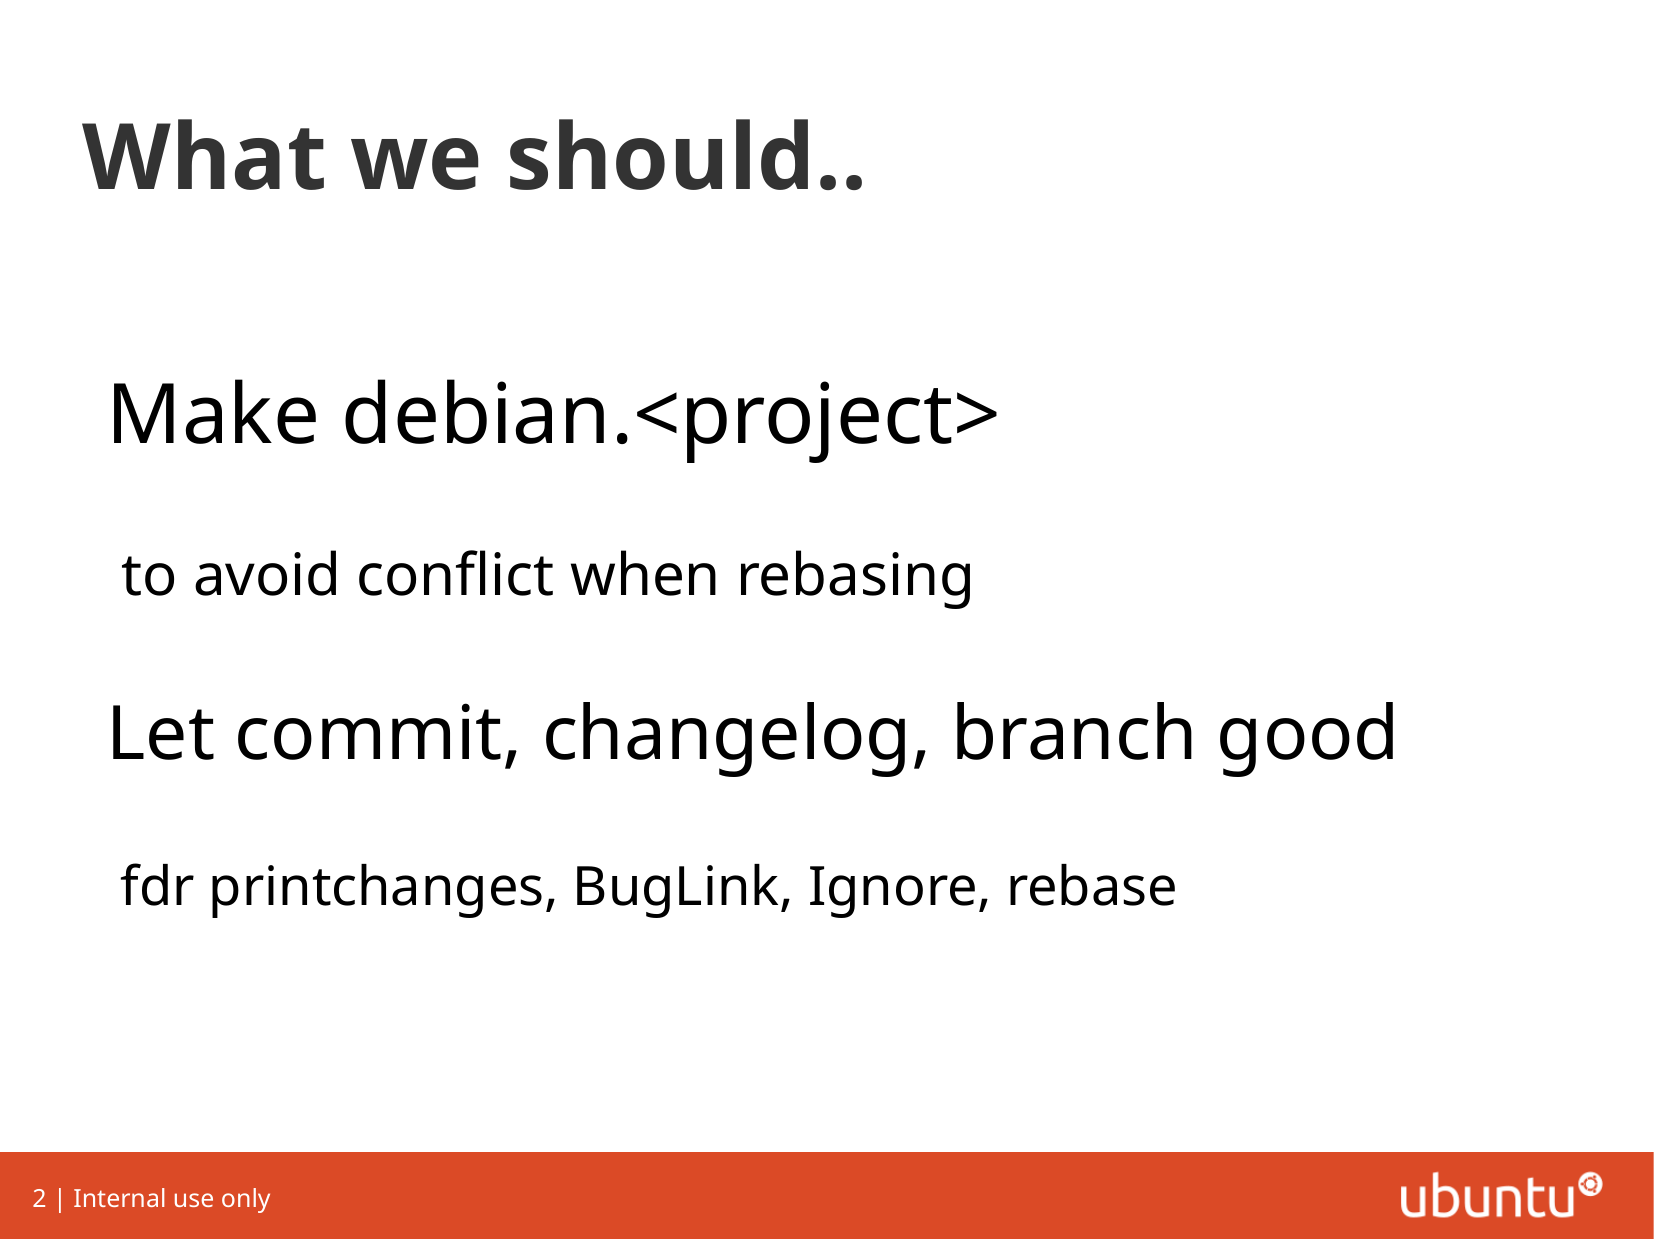

# What we should..
Make debian.<project>
 to avoid conflict when rebasing
Let commit, changelog, branch good
 fdr printchanges, BugLink, Ignore, rebase